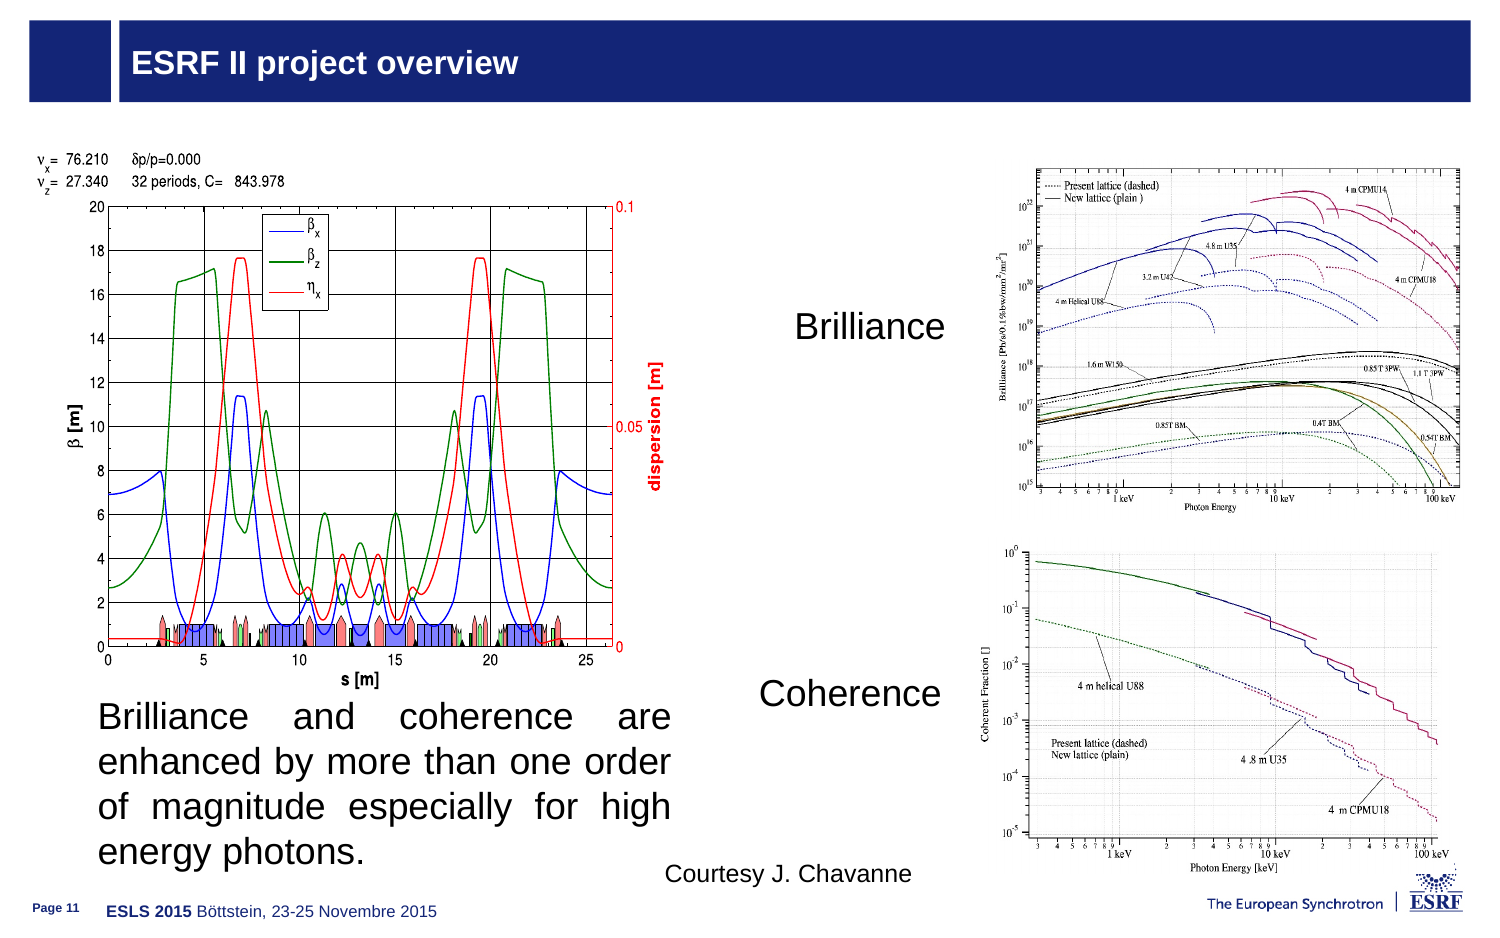

# ESRF II project overview
Brilliance
Coherence
Brilliance and coherence are enhanced by more than one order of magnitude especially for high energy photons.
Courtesy J. Chavanne
Page
ESLS 2015 Böttstein, 23-25 Novembre 2015